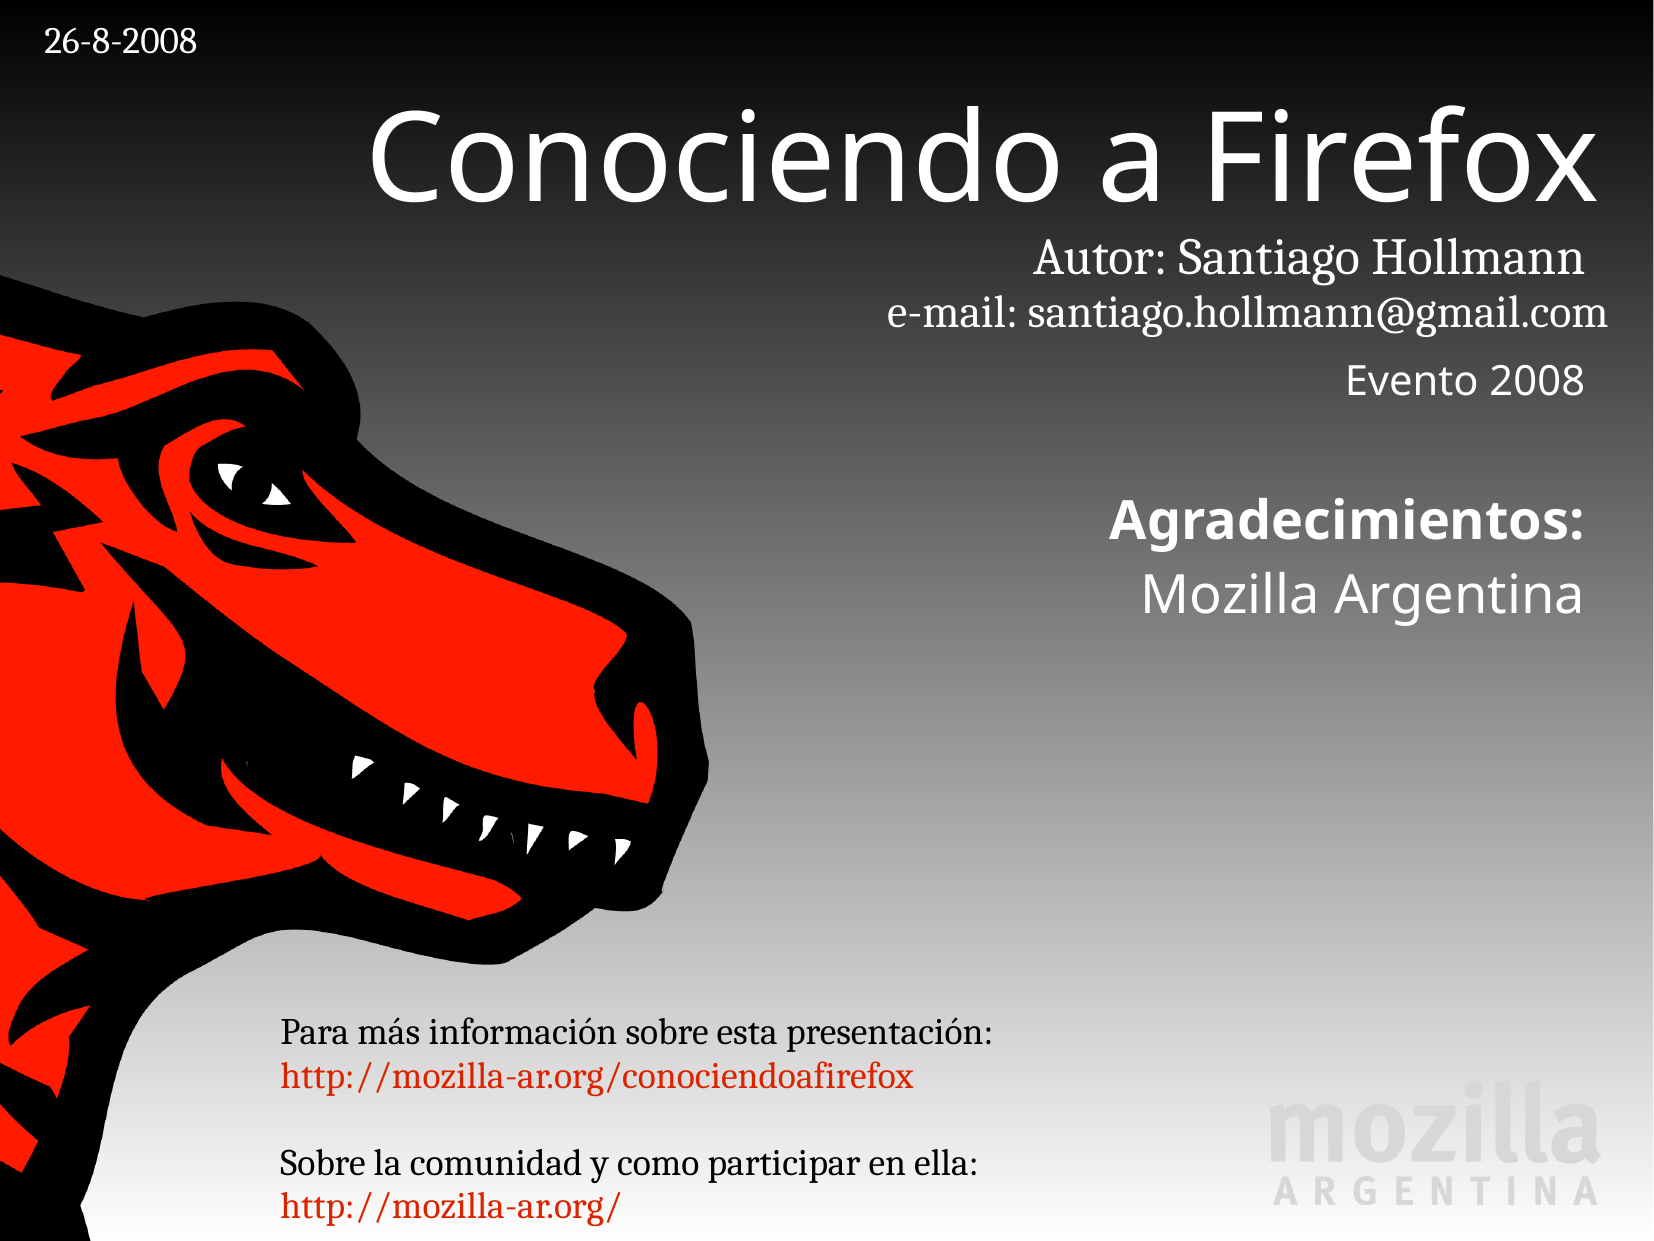

26-8-2008
# Conociendo a Firefox
Autor: Santiago Hollmann
e-mail: santiago.hollmann@gmail.com
Evento 2008
Agradecimientos:
Mozilla Argentina
Para más información sobre esta presentación:
http://mozilla-ar.org/conociendoafirefox
Sobre la comunidad y como participar en ella:
http://mozilla-ar.org/